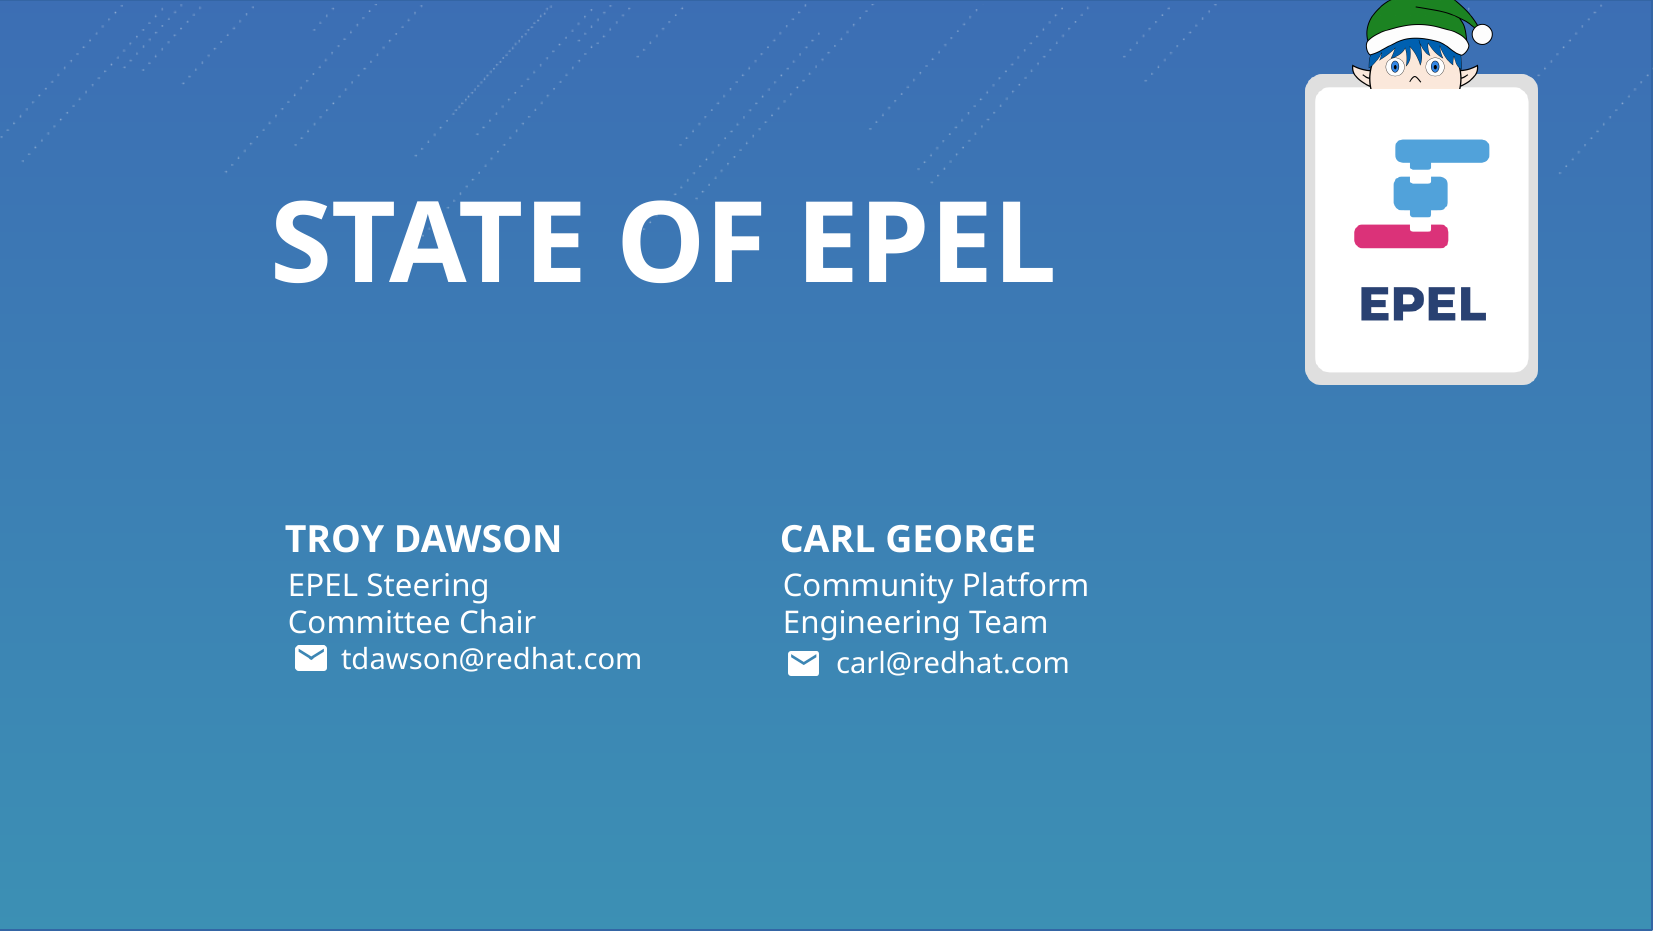

STATE OF EPEL
TROY DAWSON
CARL GEORGE
EPEL Steering
Committee Chair
Community Platform Engineering Team
tdawson@redhat.com
carl@redhat.com